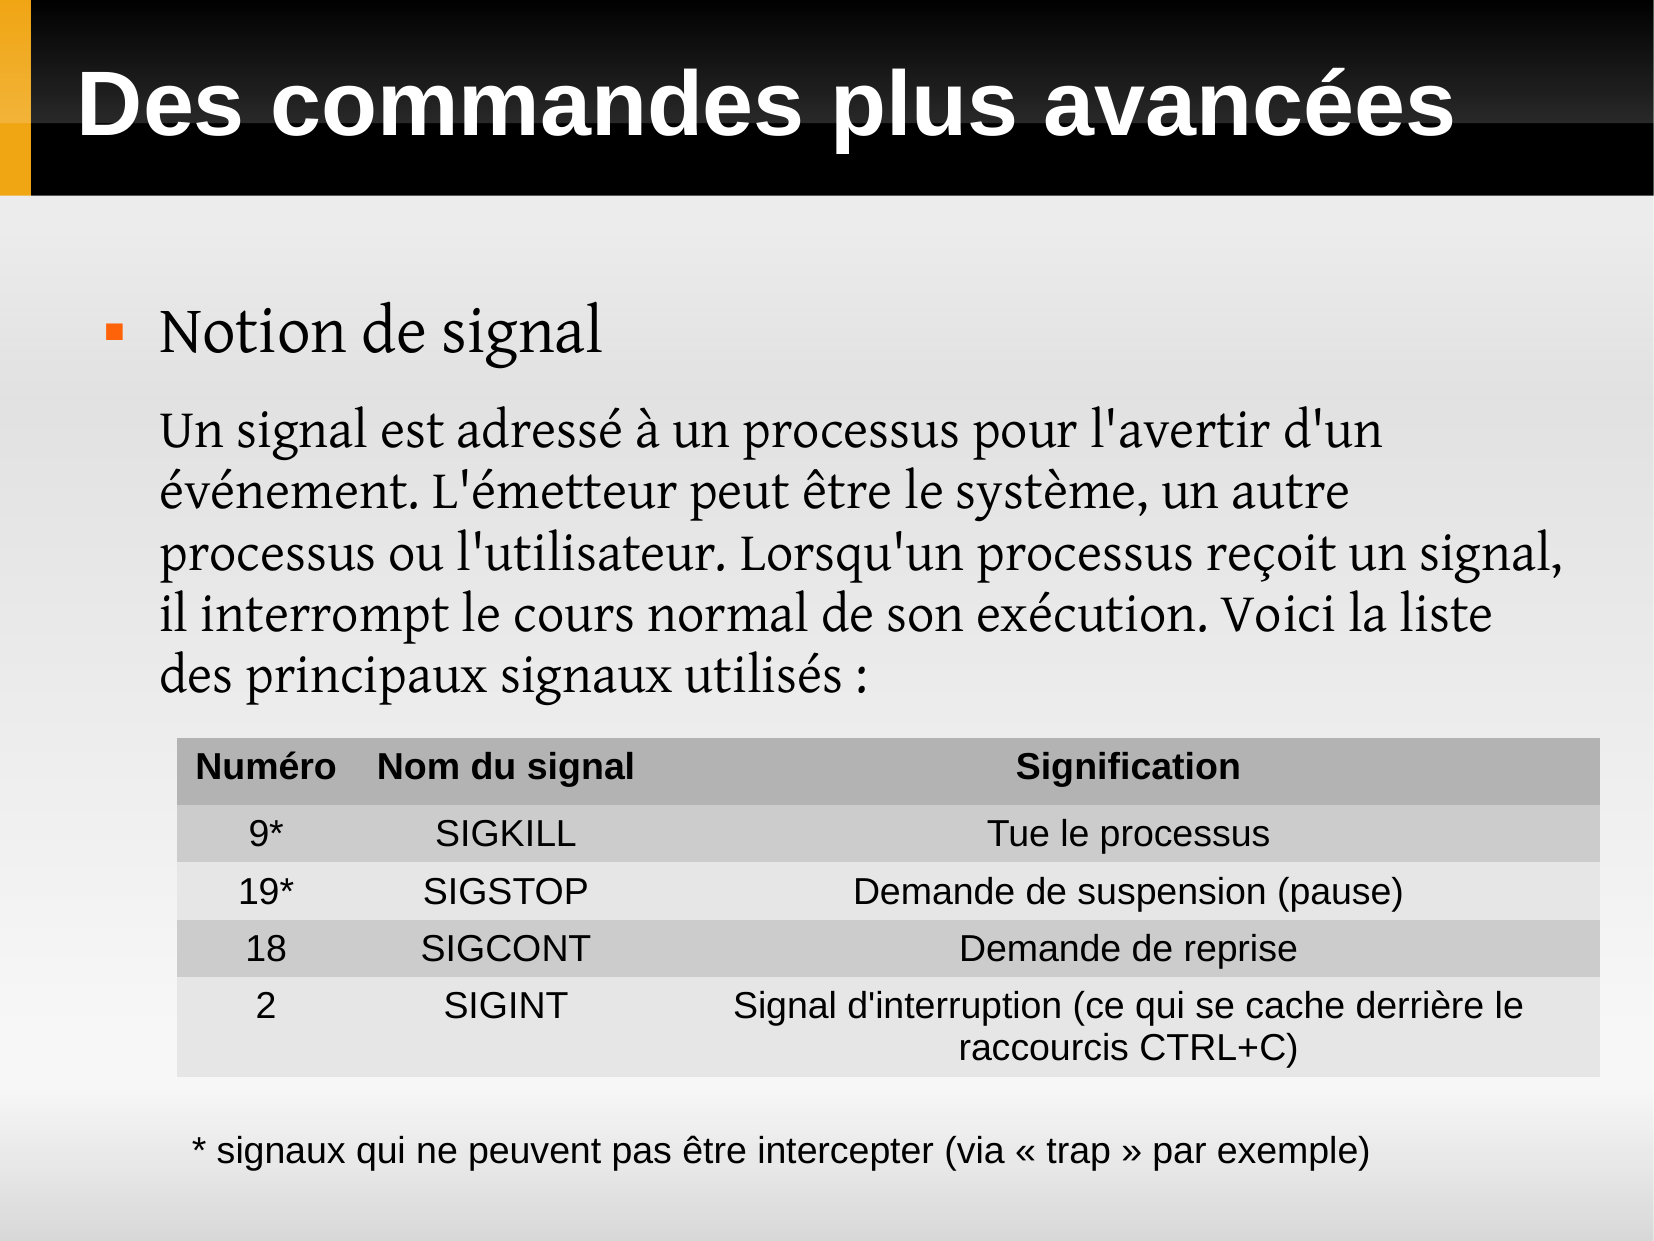

# Des commandes plus avancées
Notion de signal
Un signal est adressé à un processus pour l'avertir d'un événement. L'émetteur peut être le système, un autre processus ou l'utilisateur. Lorsqu'un processus reçoit un signal, il interrompt le cours normal de son exécution. Voici la liste des principaux signaux utilisés :
| Numéro | Nom du signal | Signification |
| --- | --- | --- |
| 9\* | SIGKILL | Tue le processus |
| 19\* | SIGSTOP | Demande de suspension (pause) |
| 18 | SIGCONT | Demande de reprise |
| 2 | SIGINT | Signal d'interruption (ce qui se cache derrière le raccourcis CTRL+C) |
* signaux qui ne peuvent pas être intercepter (via « trap » par exemple)